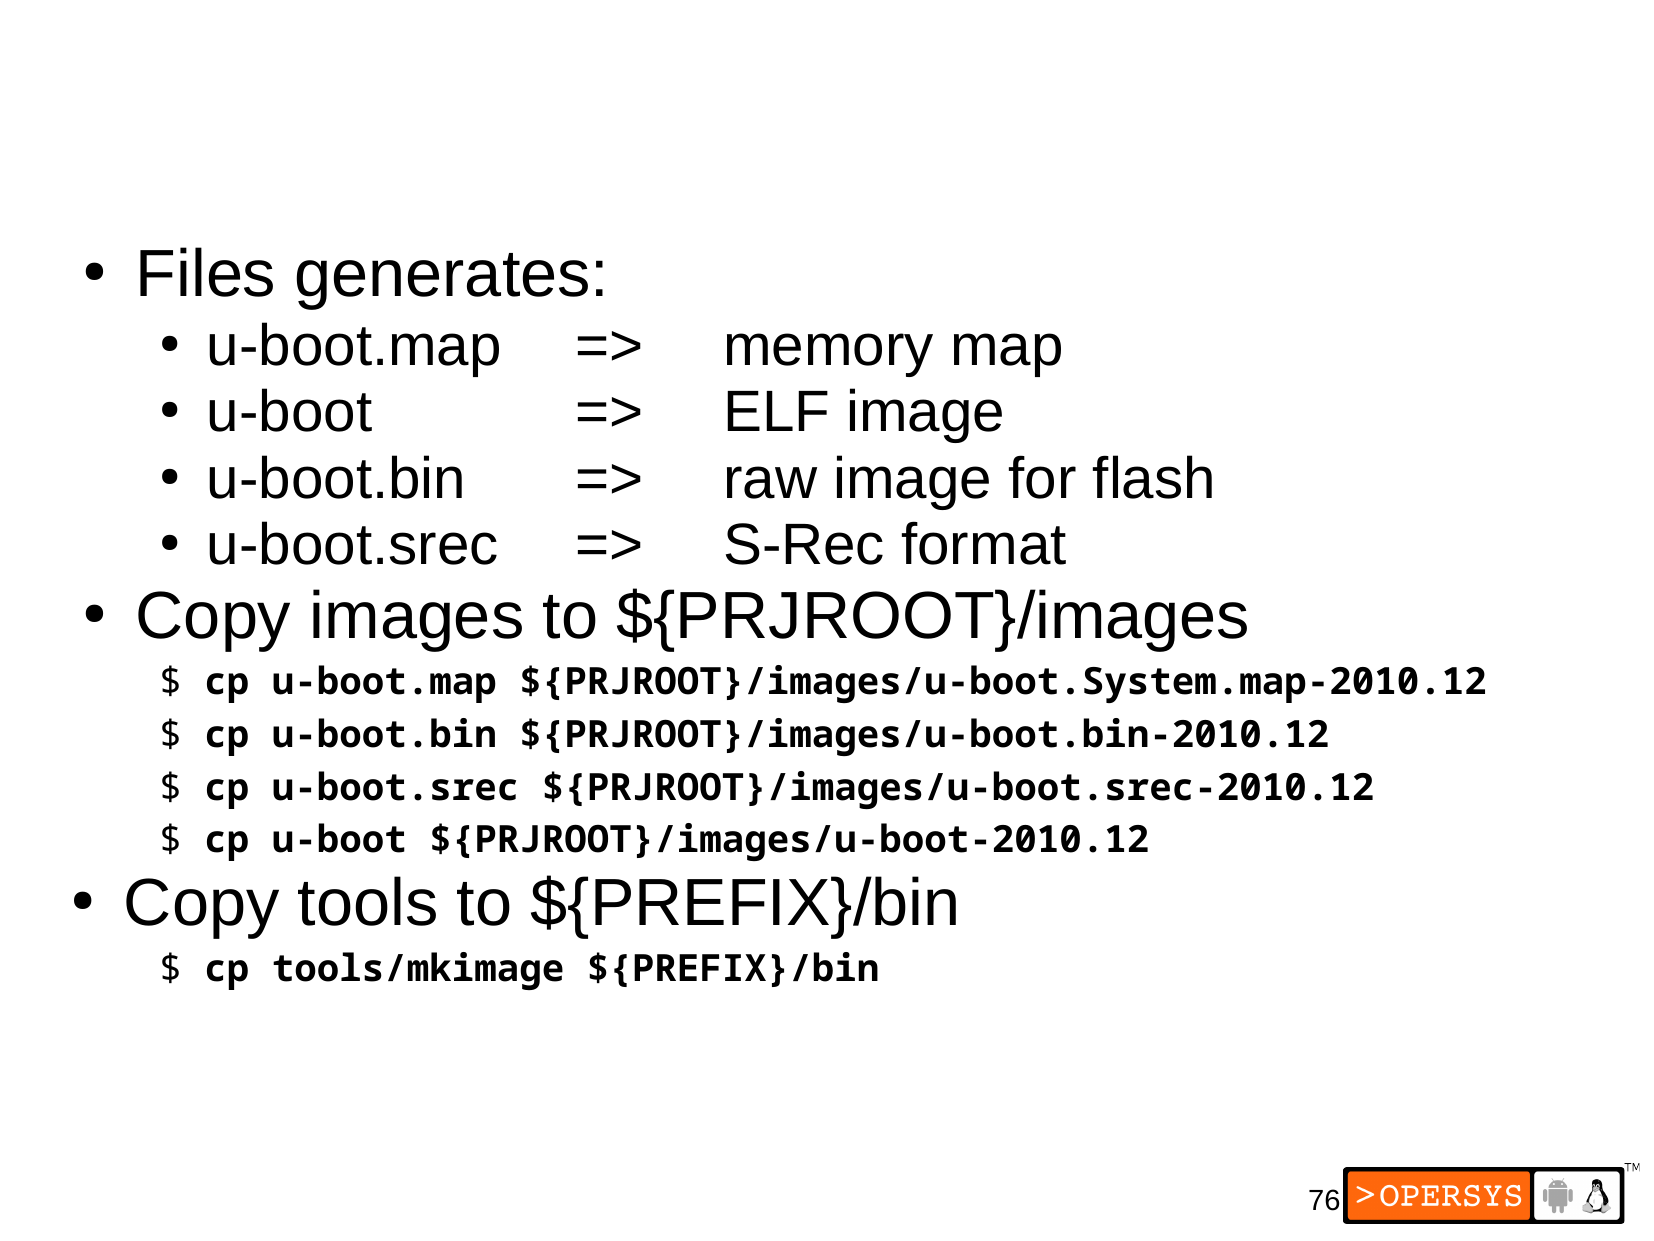

# Files generates:
u-boot.map	=>		memory map
u-boot			=>		ELF image
u-boot.bin		=>		raw image for flash
u-boot.srec		=>		S-Rec format
Copy images to ${PRJROOT}/images
$ cp u-boot.map ${PRJROOT}/images/u-boot.System.map-2010.12
$ cp u-boot.bin ${PRJROOT}/images/u-boot.bin-2010.12
$ cp u-boot.srec ${PRJROOT}/images/u-boot.srec-2010.12
$ cp u-boot ${PRJROOT}/images/u-boot-2010.12
Copy tools to ${PREFIX}/bin
$ cp tools/mkimage ${PREFIX}/bin